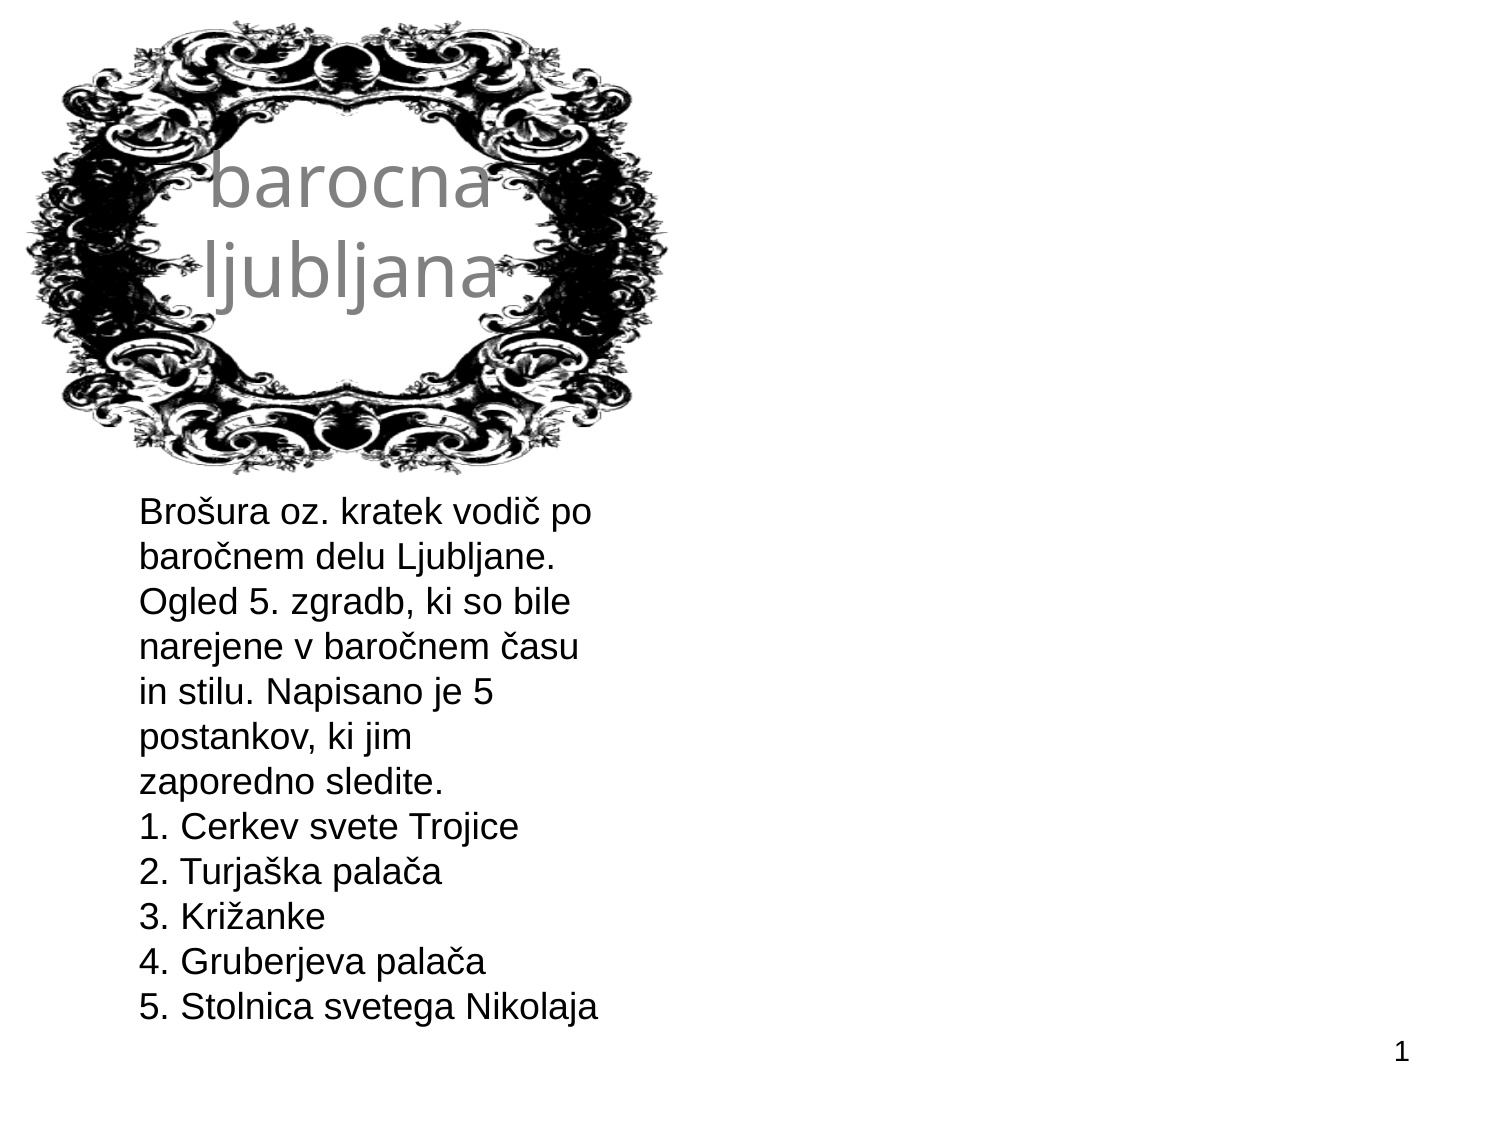

barocna
ljubljana
Brošura oz. kratek vodič po baročnem delu Ljubljane.
Ogled 5. zgradb, ki so bile narejene v baročnem času in stilu. Napisano je 5 postankov, ki jim zaporedno sledite.
1. Cerkev svete Trojice
2. Turjaška palača
3. Križanke
4. Gruberjeva palača
5. Stolnica svetega Nikolaja